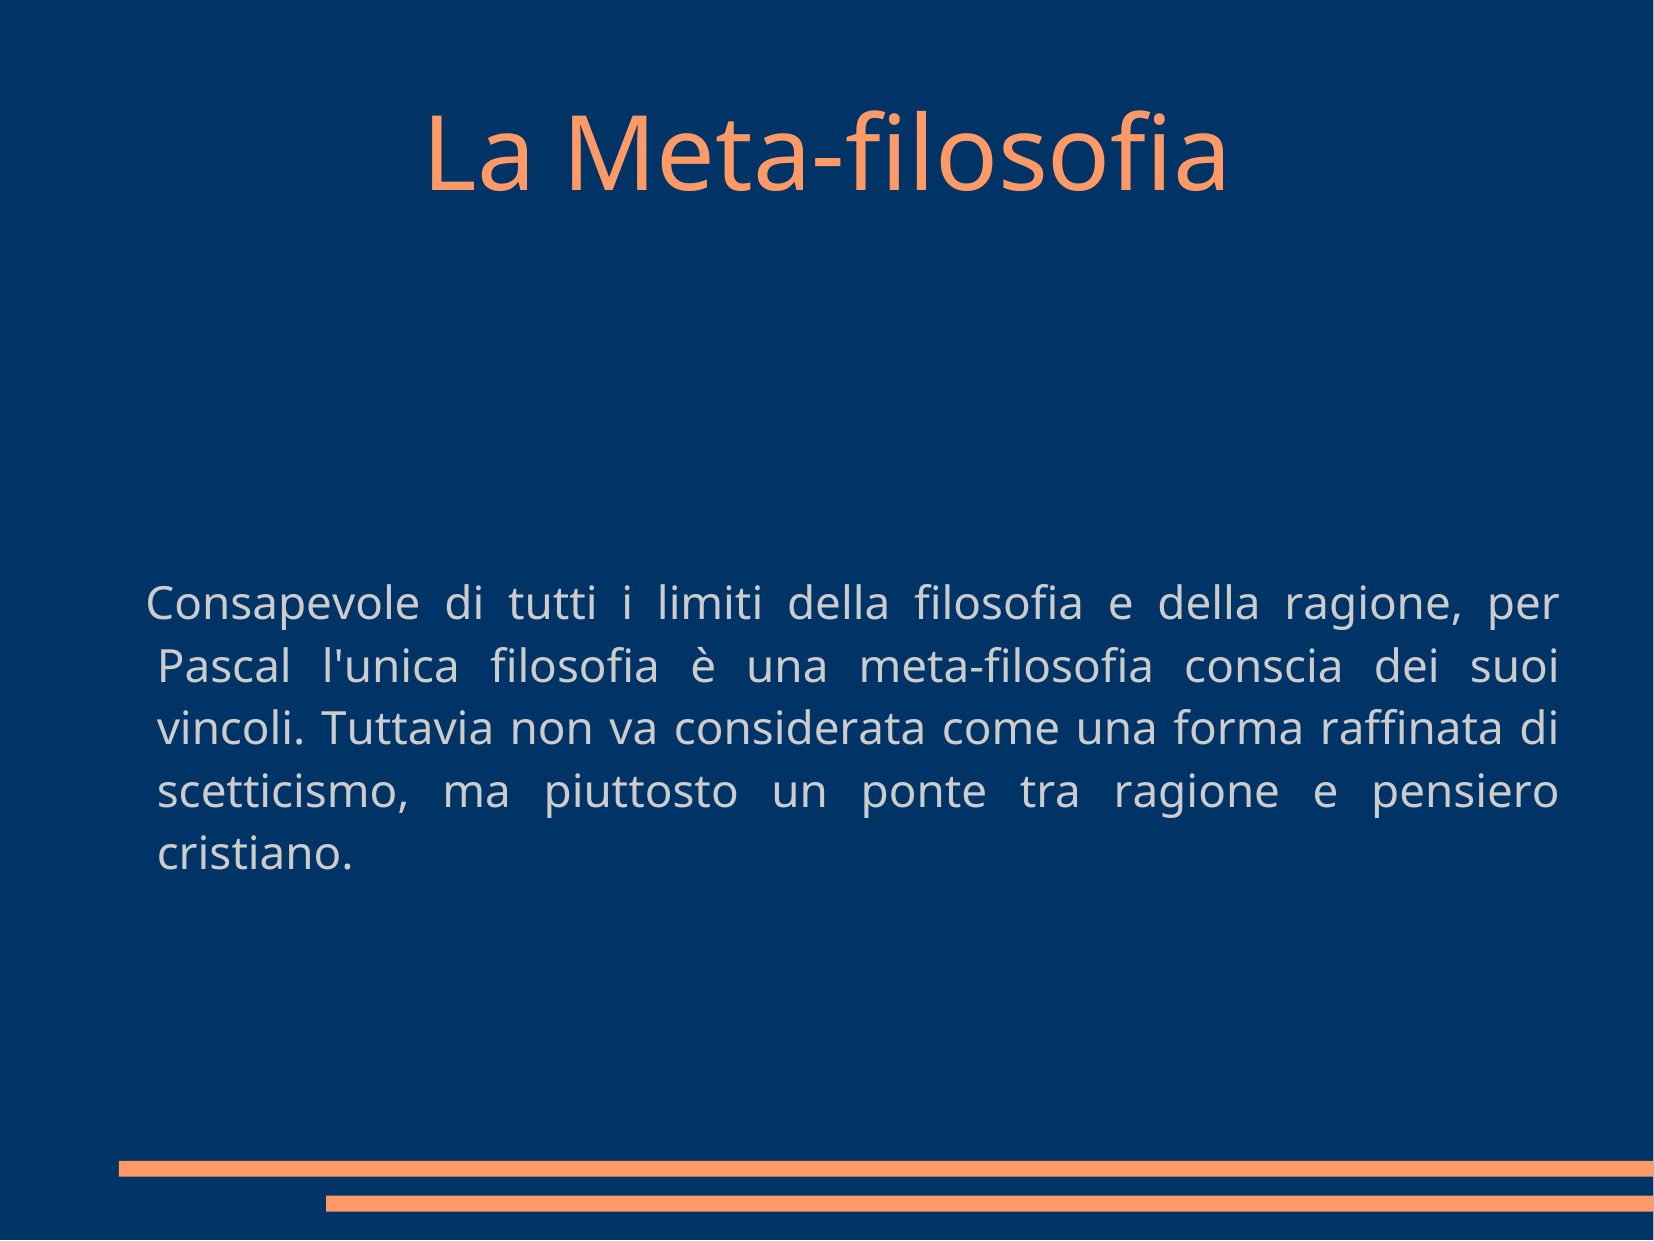

# La Meta-filosofia
 Consapevole di tutti i limiti della filosofia e della ragione, per Pascal l'unica filosofia è una meta-filosofia conscia dei suoi vincoli. Tuttavia non va considerata come una forma raffinata di scetticismo, ma piuttosto un ponte tra ragione e pensiero cristiano.